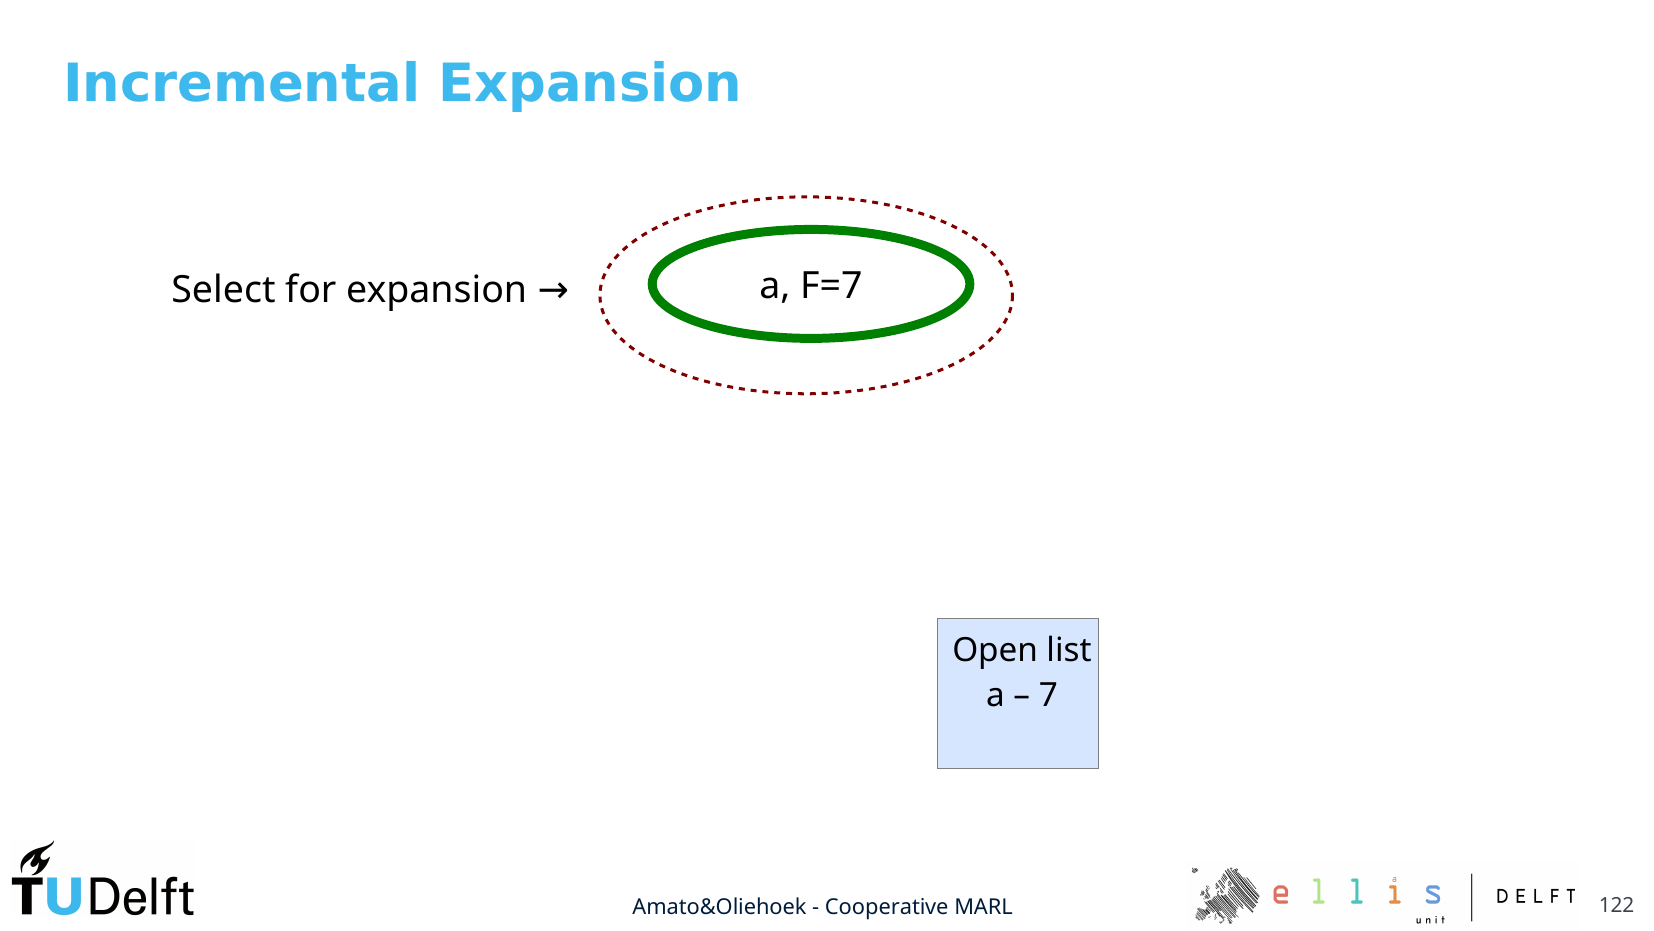

# Incremental Expansion
a, F=7
Select for expansion →
Open list
a – 7
Amato&Oliehoek - Cooperative MARL